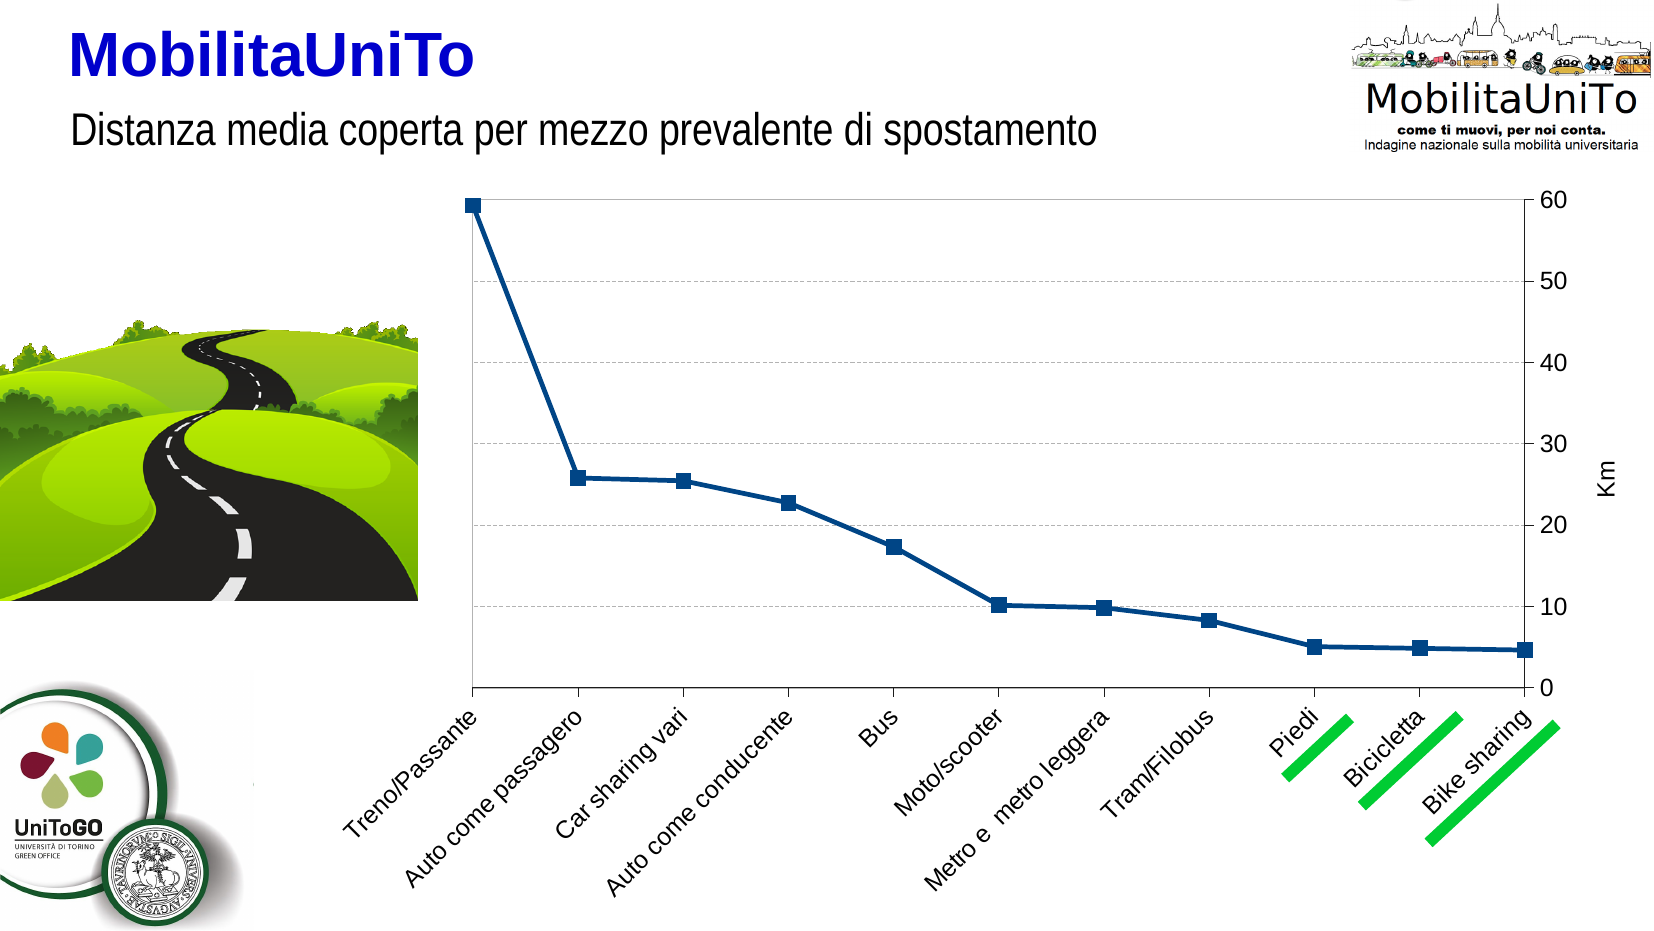

MobilitaUniTo
Distanza media coperta per mezzo prevalente di spostamento
### Chart
| Category | Colonna B |
|---|---|
| Bike sharing | 4.65535714285714 |
| Bicicletta | 4.86273764258555 |
| Piedi | 5.07486338797814 |
| Tram/Filobus | 8.2960831334932 |
| Metro e metro leggera | 9.85423514538559 |
| Moto/scooter | 10.1526315789474 |
| Bus | 17.3402236238532 |
| Auto come conducente | 22.7615845232612 |
| Car sharing vari | 25.4558823529412 |
| Auto come passagero | 25.8035175879397 |
| Treno/Passante | 59.3030172413793 |